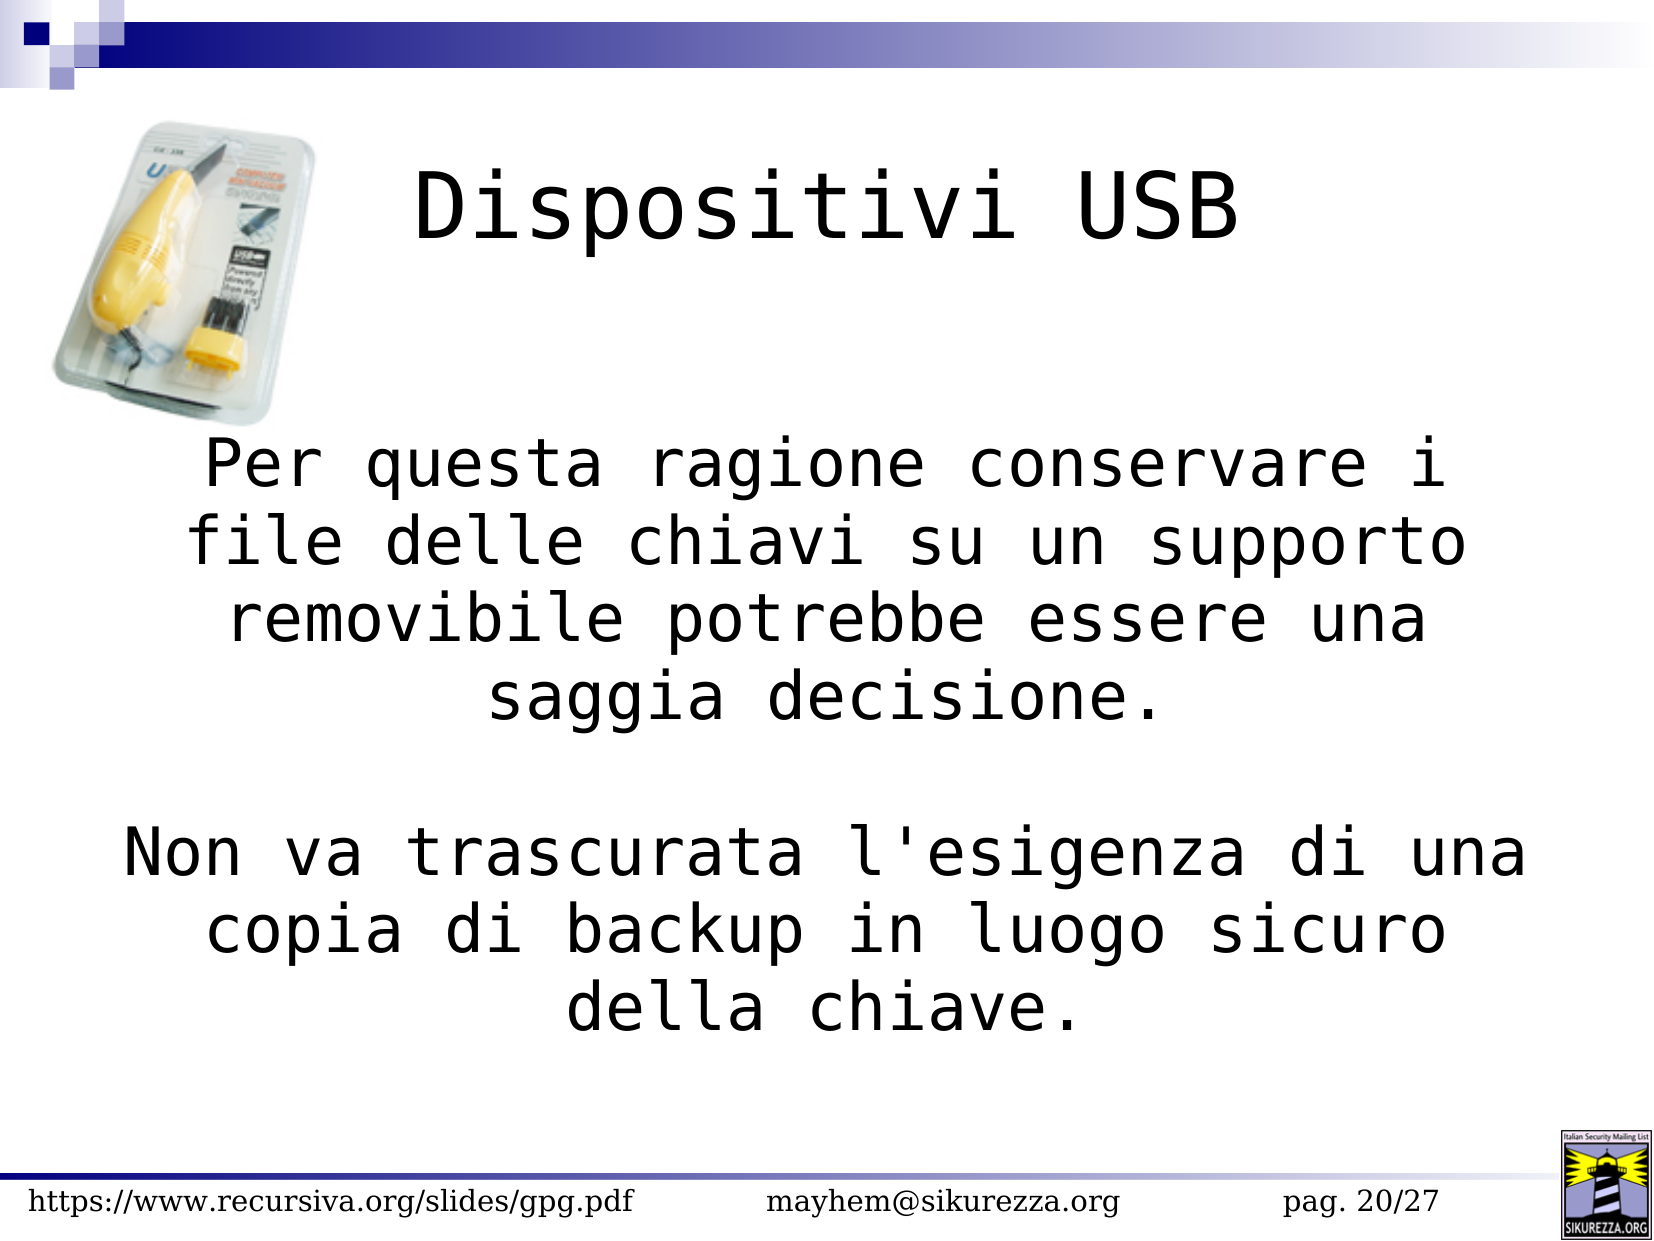

# Dispositivi USB
Per questa ragione conservare i file delle chiavi su un supporto removibile potrebbe essere una saggia decisione.
Non va trascurata l'esigenza di una copia di backup in luogo sicuro della chiave.